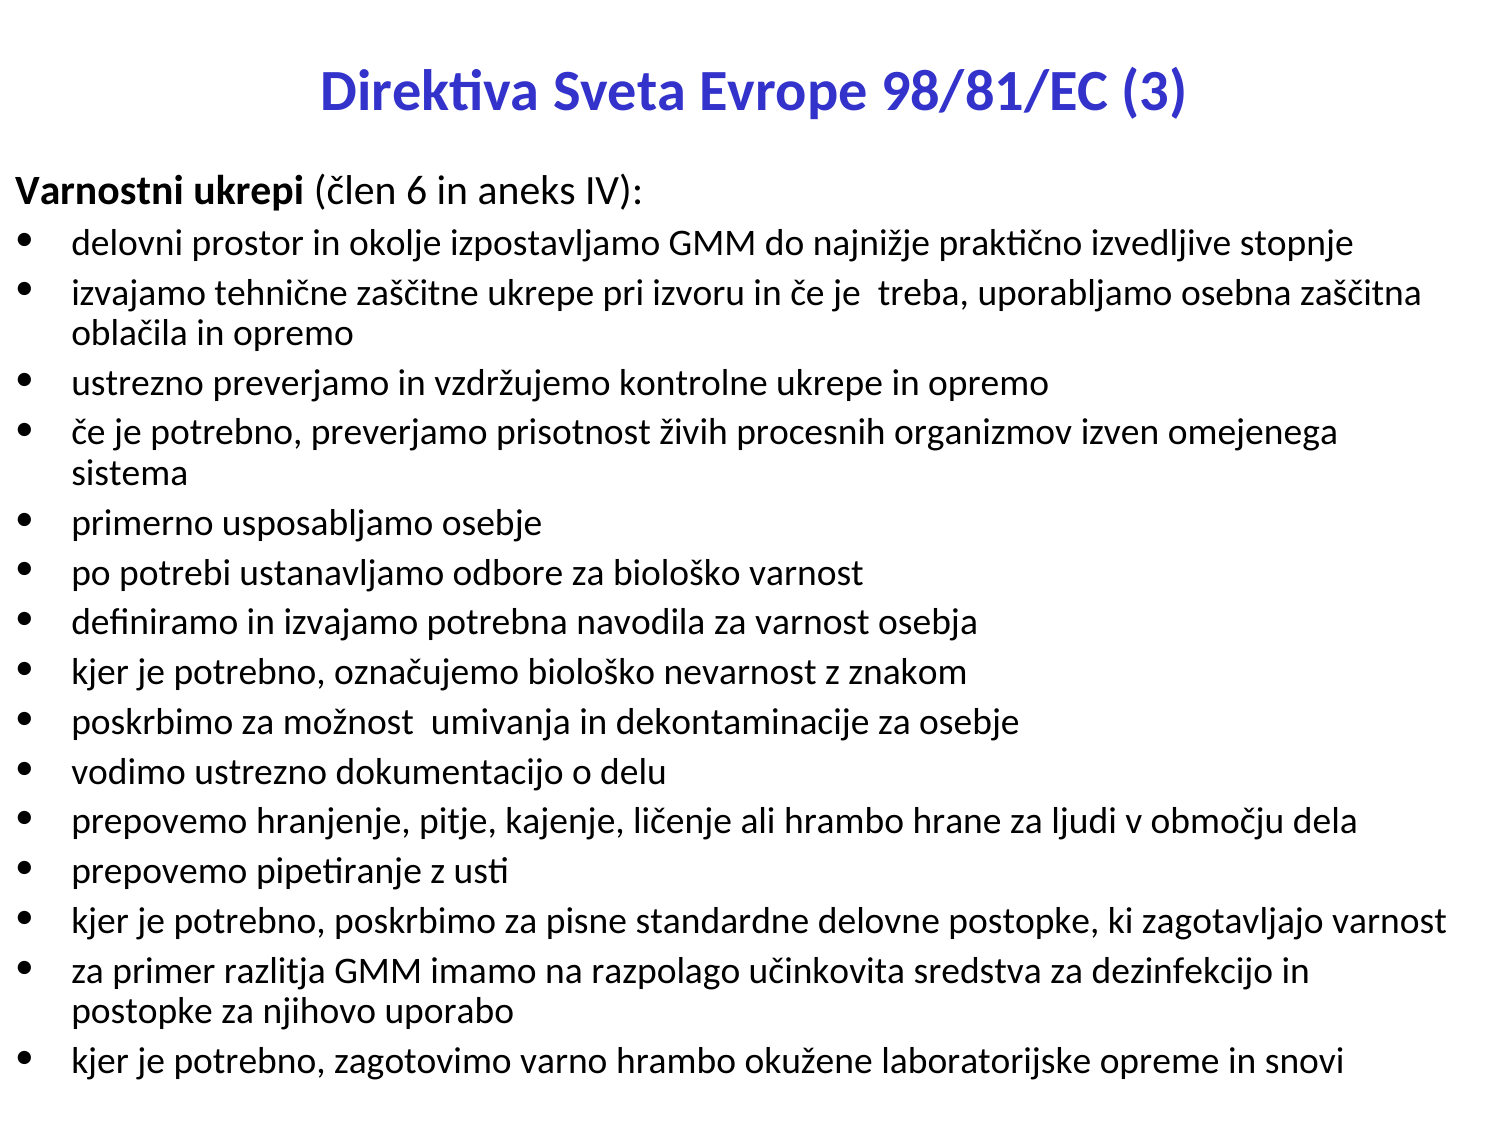

# Direktiva Sveta Evrope 98/81/EC (3)
Varnostni ukrepi (člen 6 in aneks IV):
delovni prostor in okolje izpostavljamo GMM do najnižje praktično izvedljive stopnje
izvajamo tehnične zaščitne ukrepe pri izvoru in če je treba, uporabljamo osebna zaščitna oblačila in opremo
ustrezno preverjamo in vzdržujemo kontrolne ukrepe in opremo
če je potrebno, preverjamo prisotnost živih procesnih organizmov izven omejenega sistema
primerno usposabljamo osebje
po potrebi ustanavljamo odbore za biološko varnost
definiramo in izvajamo potrebna navodila za varnost osebja
kjer je potrebno, označujemo biološko nevarnost z znakom
poskrbimo za možnost umivanja in dekontaminacije za osebje
vodimo ustrezno dokumentacijo o delu
prepovemo hranjenje, pitje, kajenje, ličenje ali hrambo hrane za ljudi v območju dela
prepovemo pipetiranje z usti
kjer je potrebno, poskrbimo za pisne standardne delovne postopke, ki zagotavljajo varnost
za primer razlitja GMM imamo na razpolago učinkovita sredstva za dezinfekcijo in postopke za njihovo uporabo
kjer je potrebno, zagotovimo varno hrambo okužene laboratorijske opreme in snovi